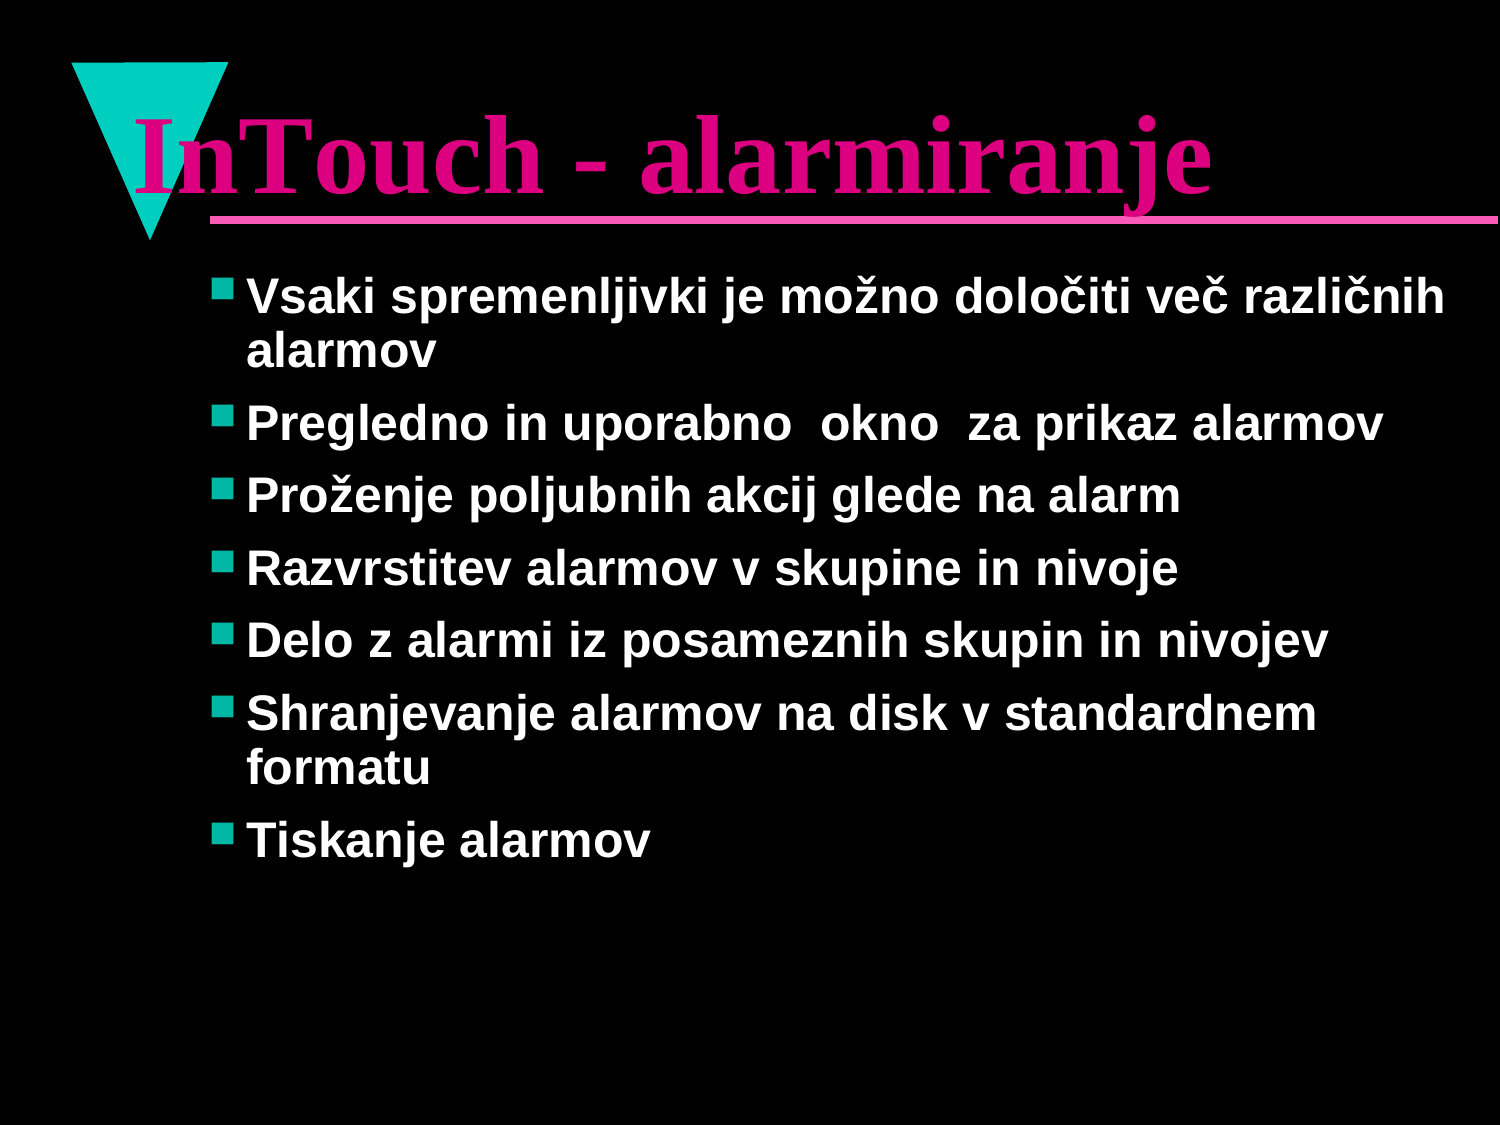

# InTouch - alarmiranje
Vsaki spremenljivki je možno določiti več različnih alarmov
Pregledno in uporabno okno za prikaz alarmov
Proženje poljubnih akcij glede na alarm
Razvrstitev alarmov v skupine in nivoje
Delo z alarmi iz posameznih skupin in nivojev
Shranjevanje alarmov na disk v standardnem formatu
Tiskanje alarmov
25